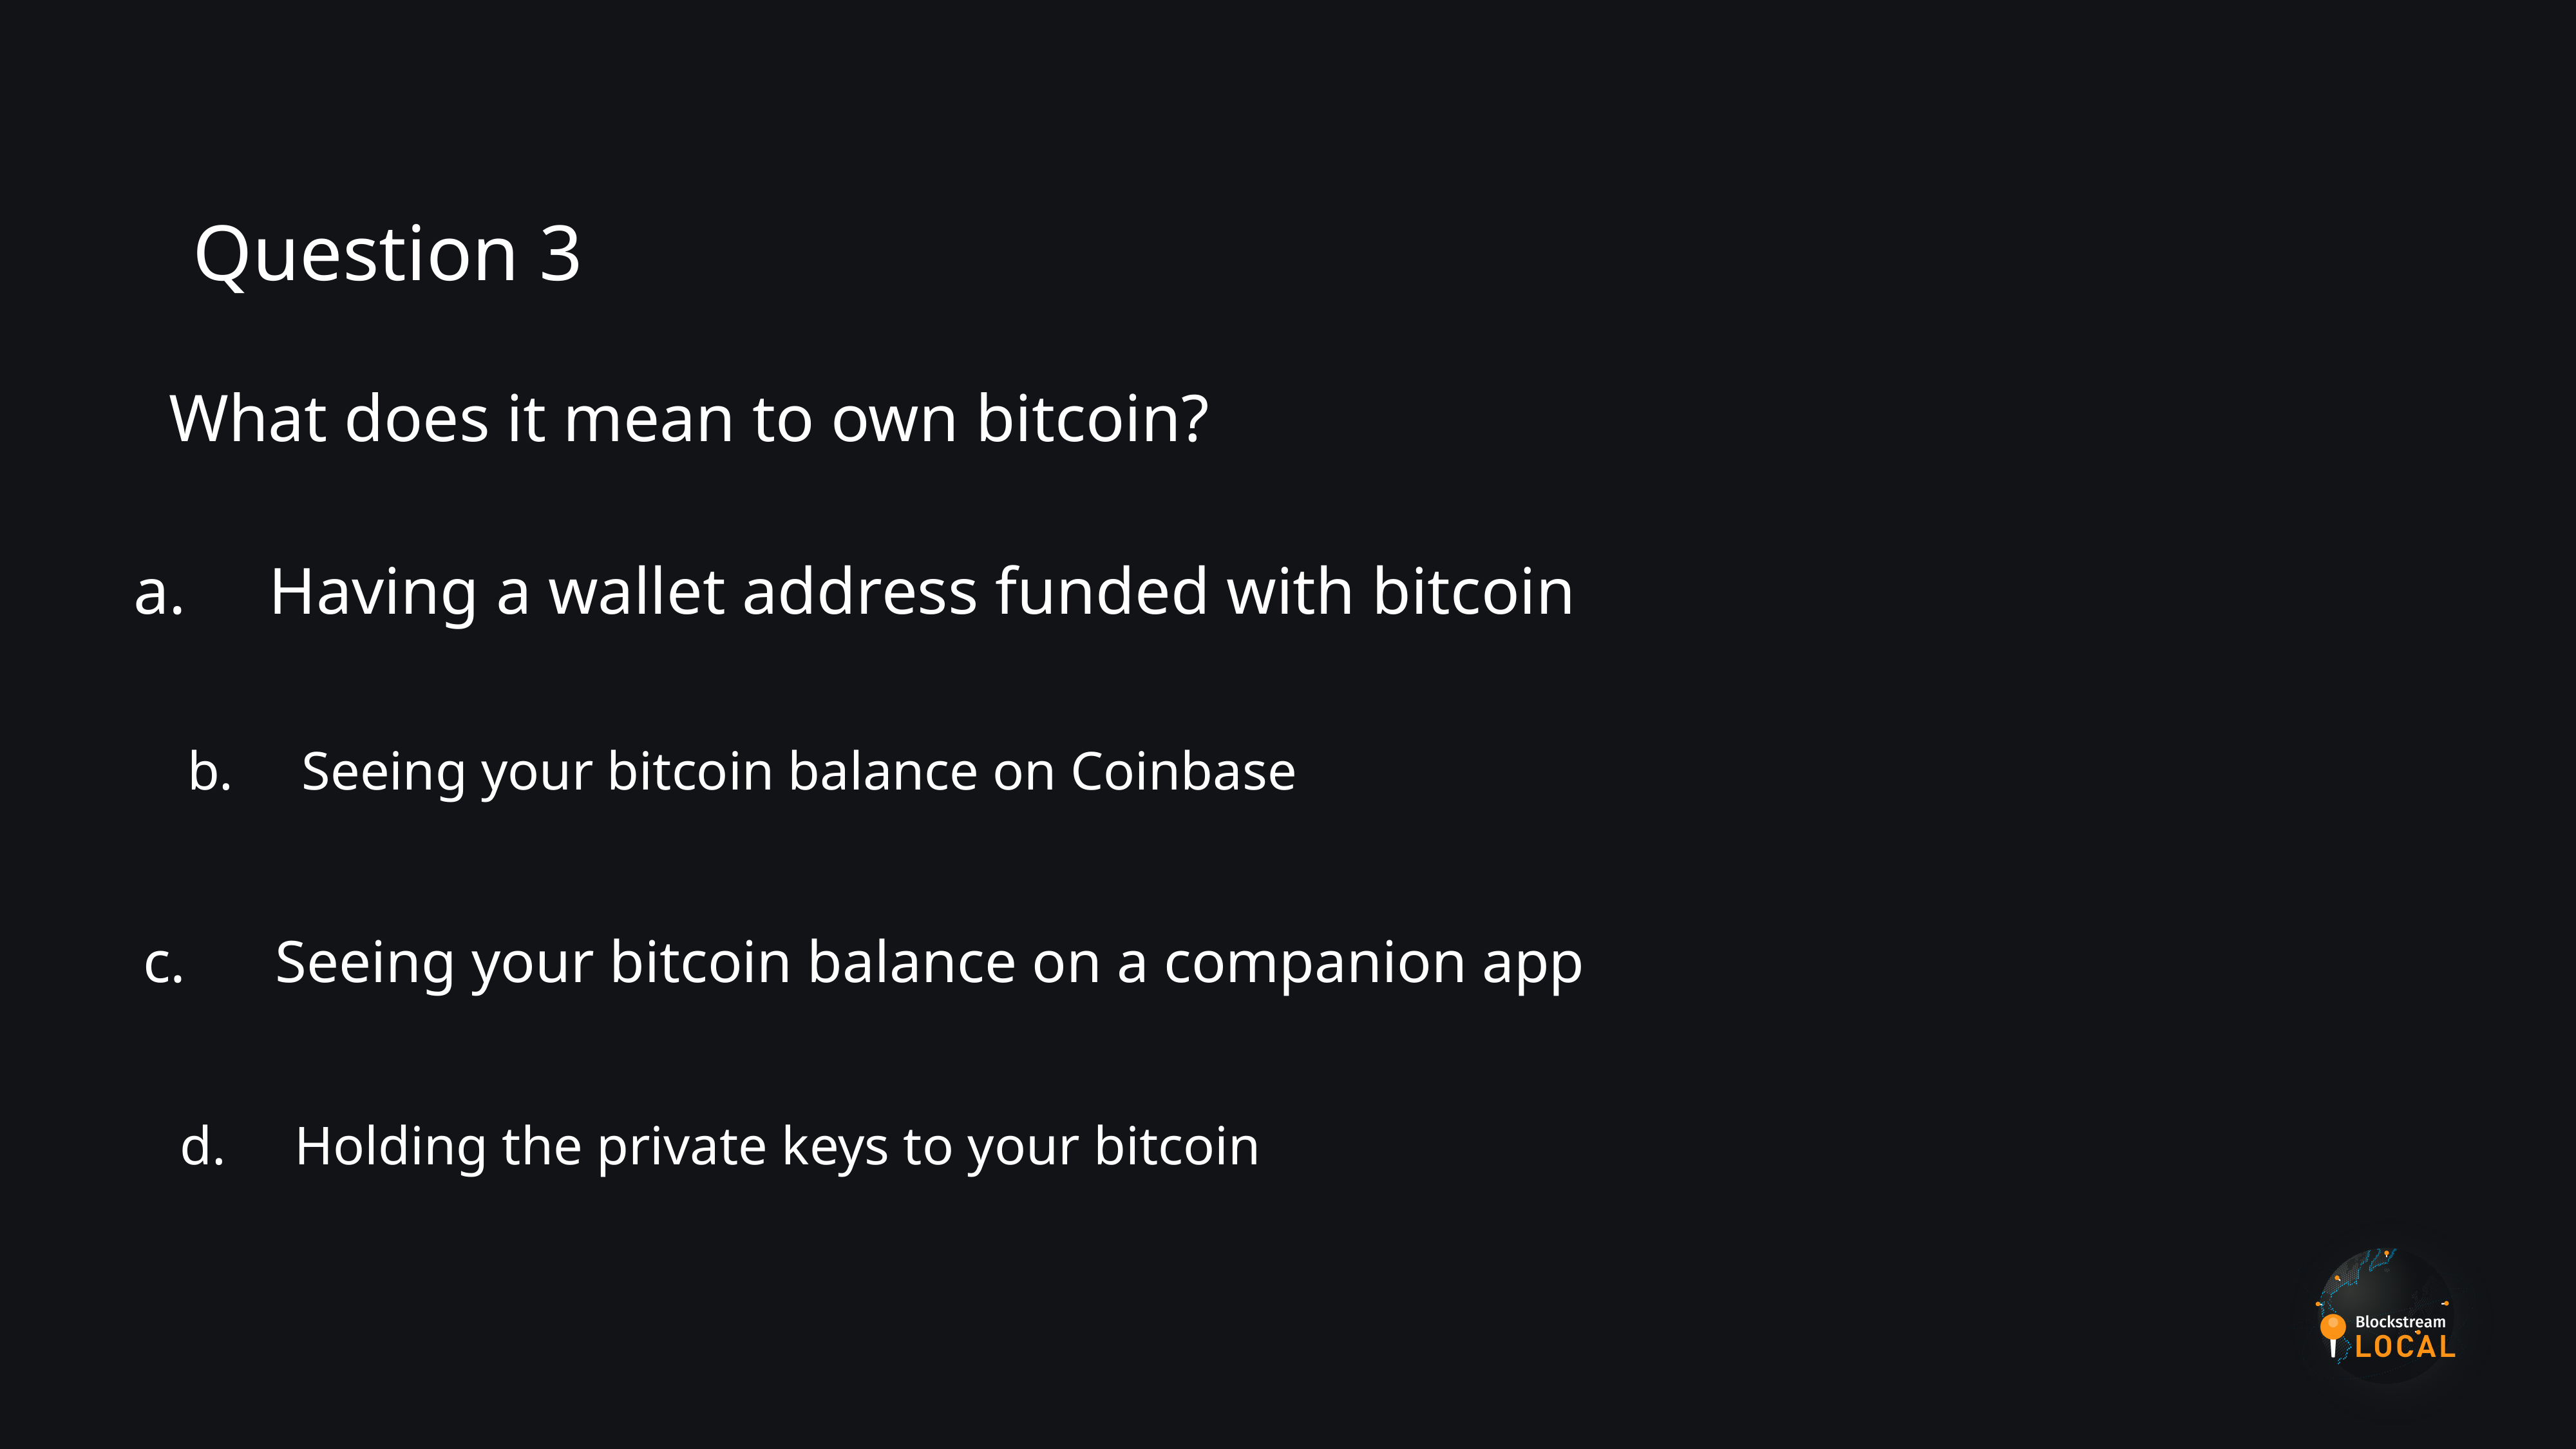

# Question 3
What does it mean to own bitcoin?
a. Having a wallet address funded with bitcoin
b. Seeing your bitcoin balance on Coinbase
c. Seeing your bitcoin balance on a companion app
d. Holding the private keys to your bitcoin